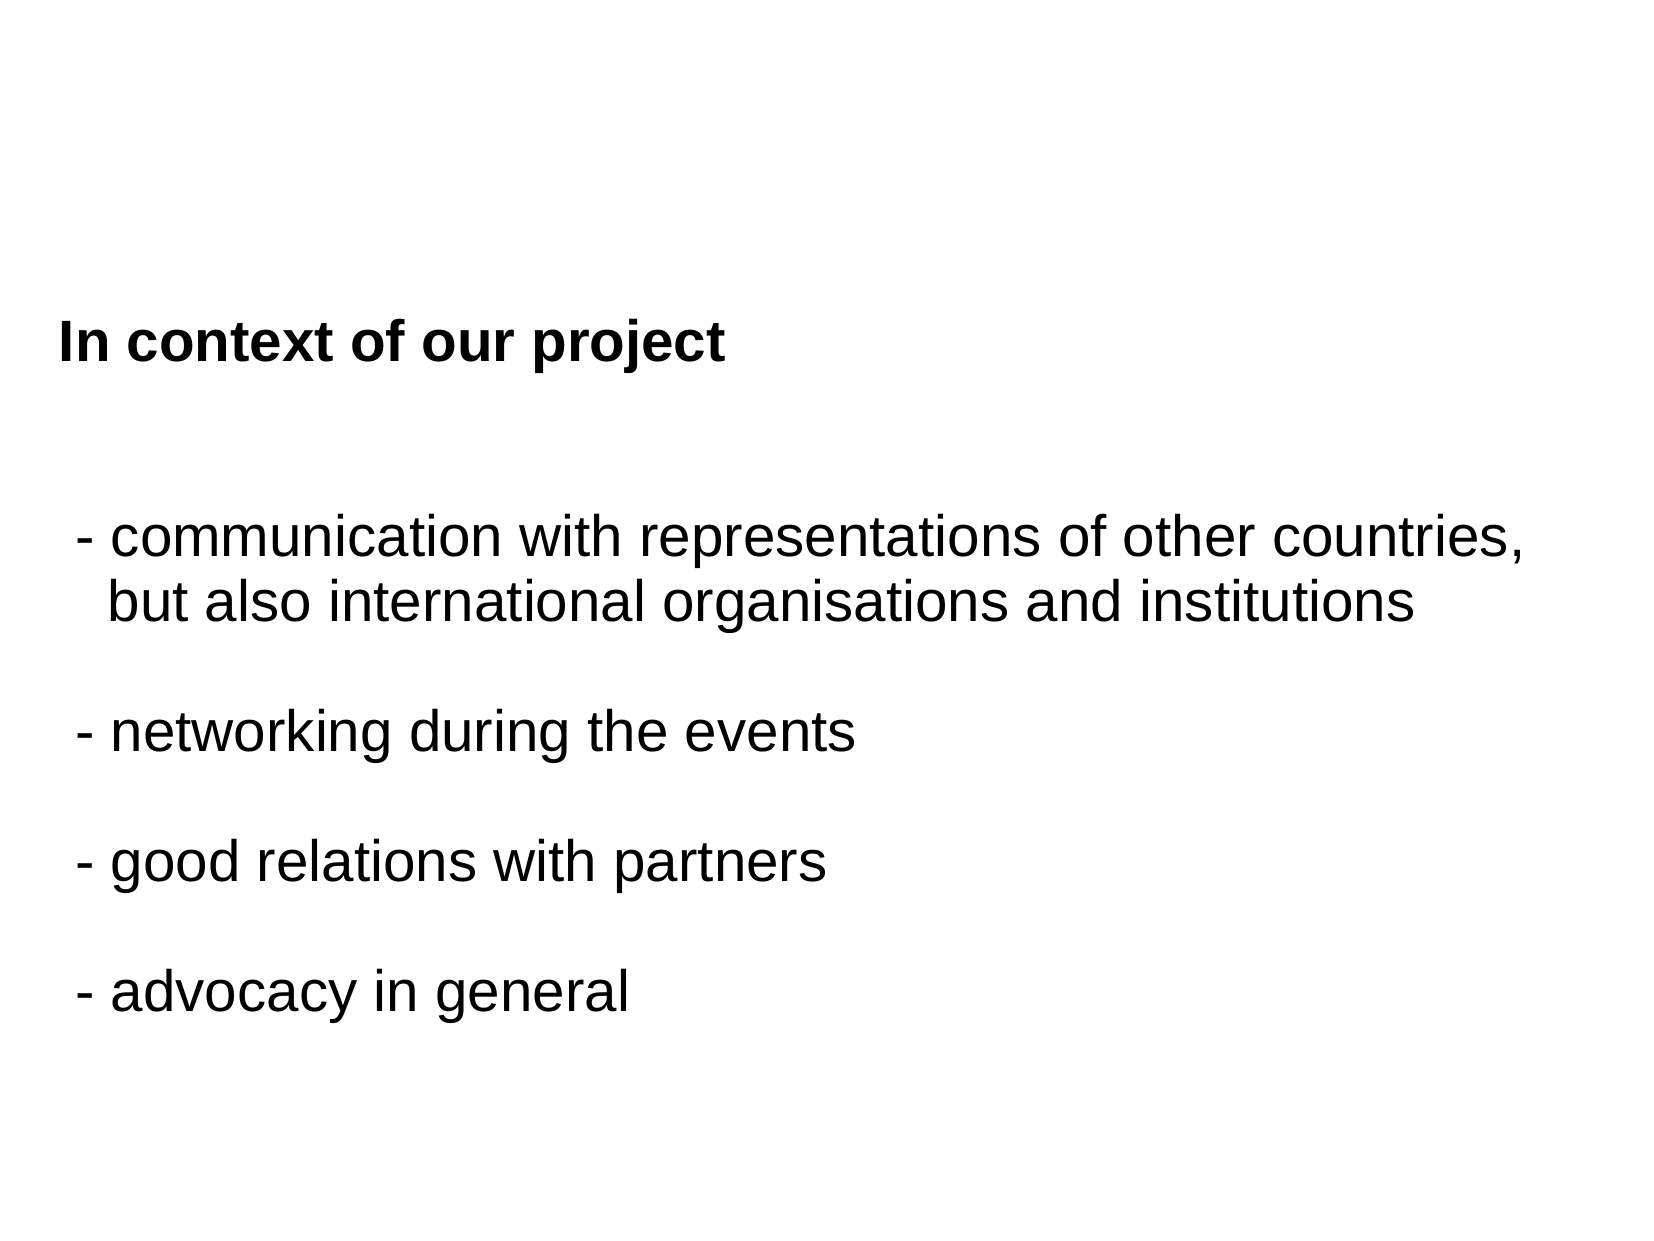

# In context of our project - communication with representations of other countries, but also international organisations and institutions - networking during the events - good relations with partners - advocacy in general